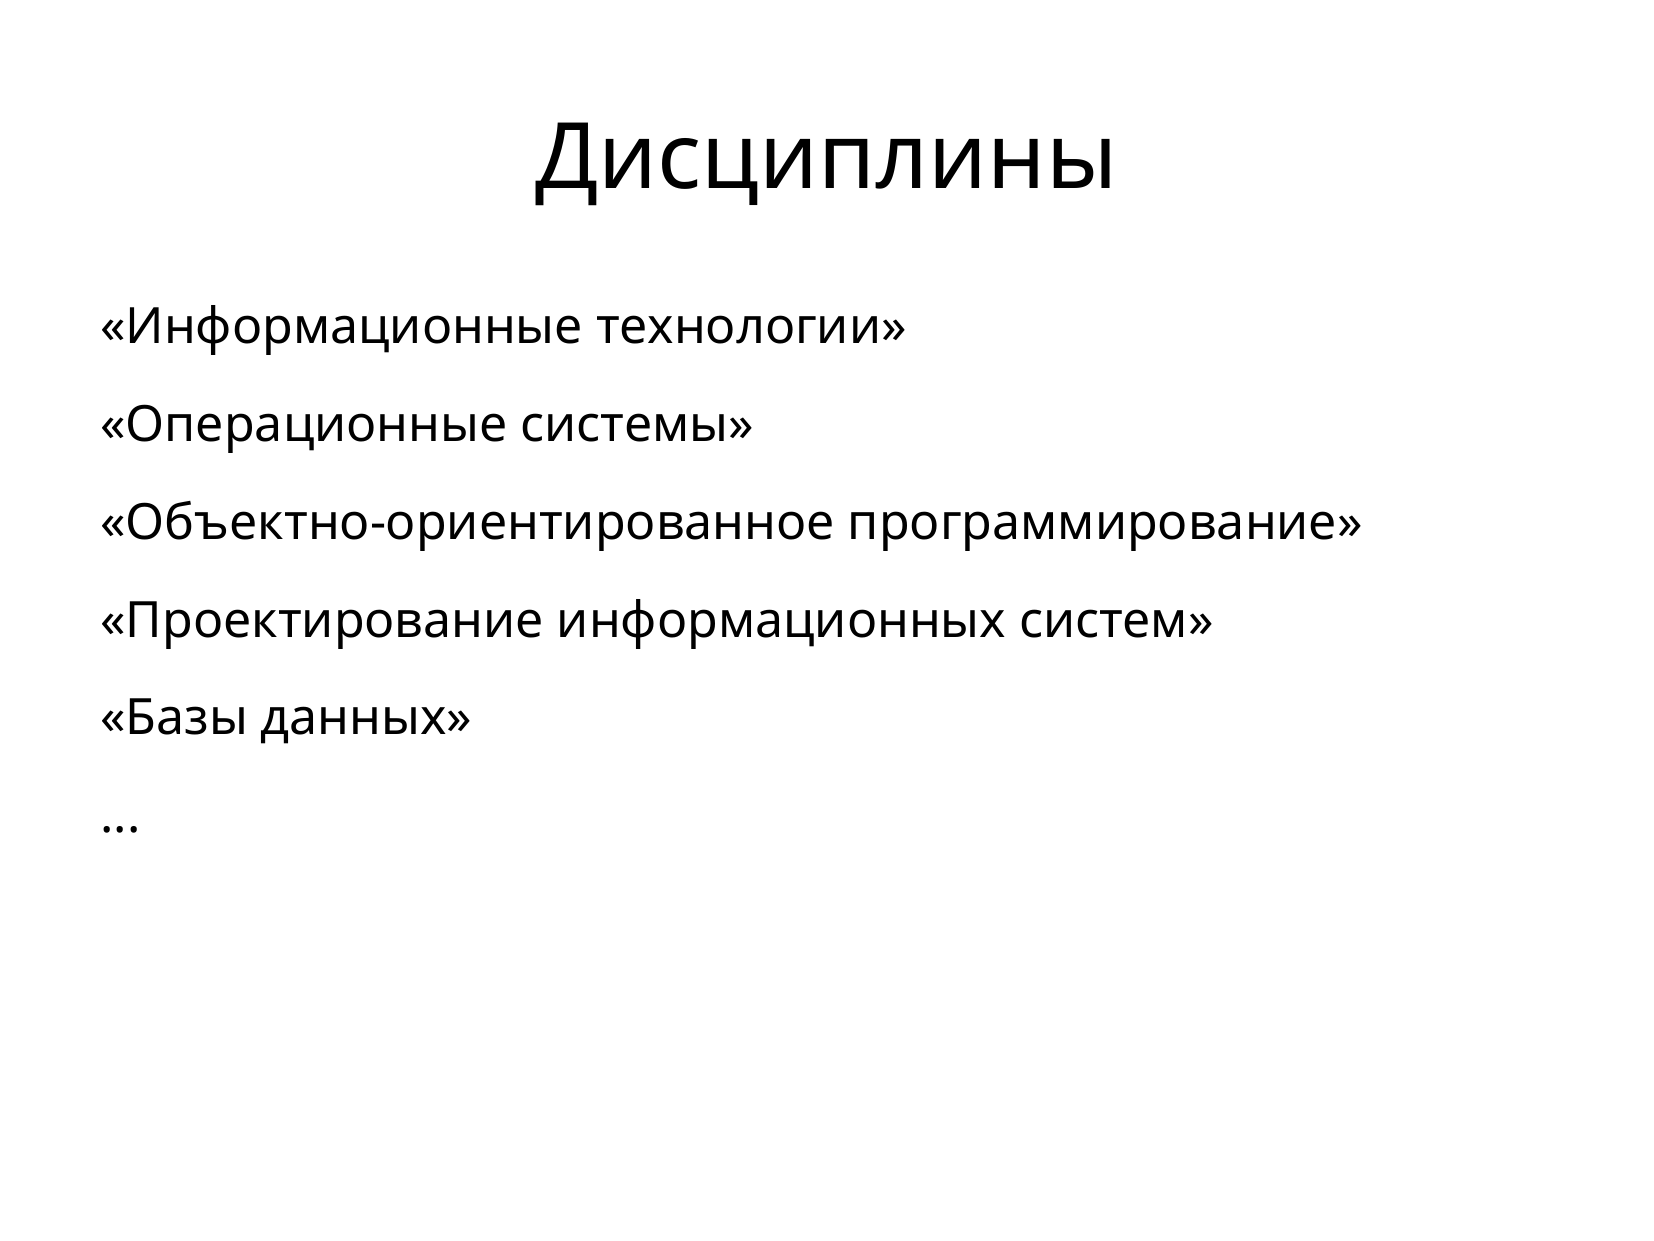

# Дисциплины
«Информационные технологии»
«Операционные системы»
«Объектно-ориентированное программирование»
«Проектирование информационных систем»
«Базы данных»
...